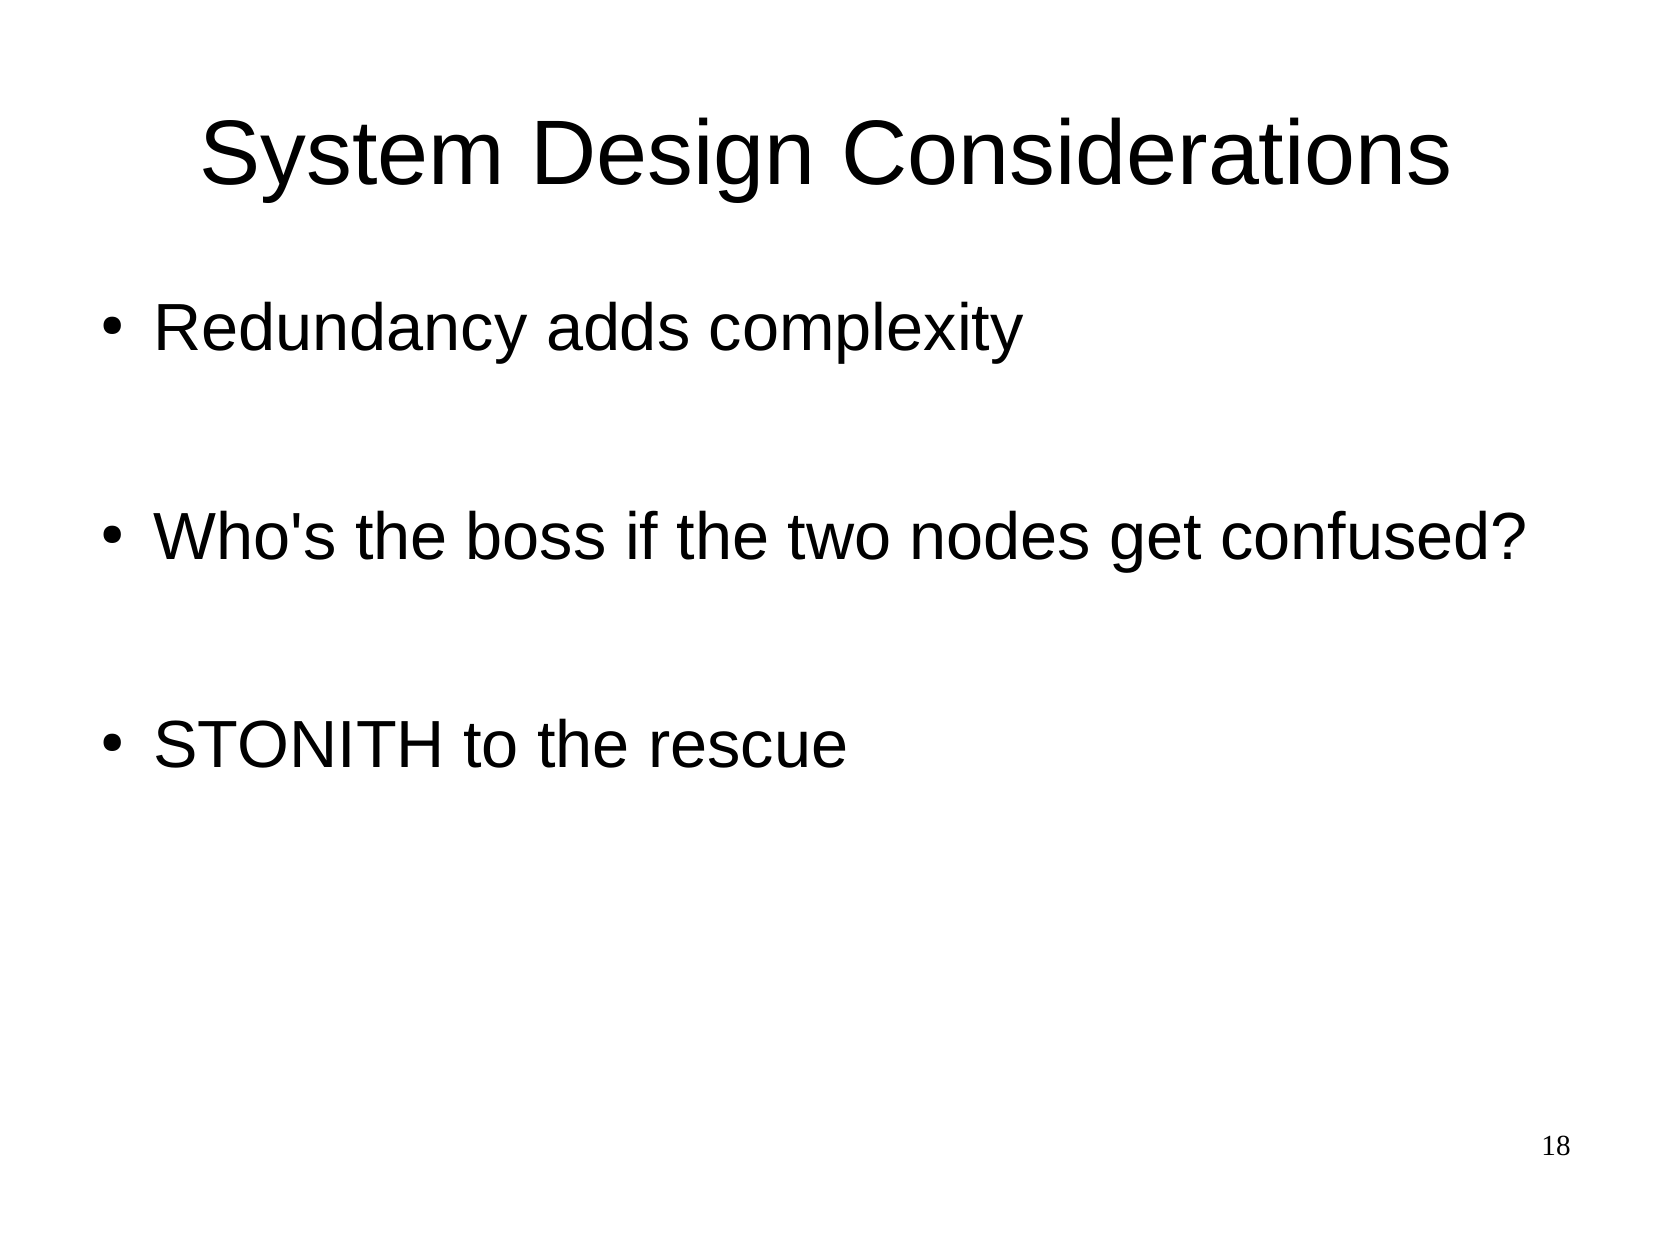

# System Design Considerations
Redundancy adds complexity
Who's the boss if the two nodes get confused?
STONITH to the rescue
18